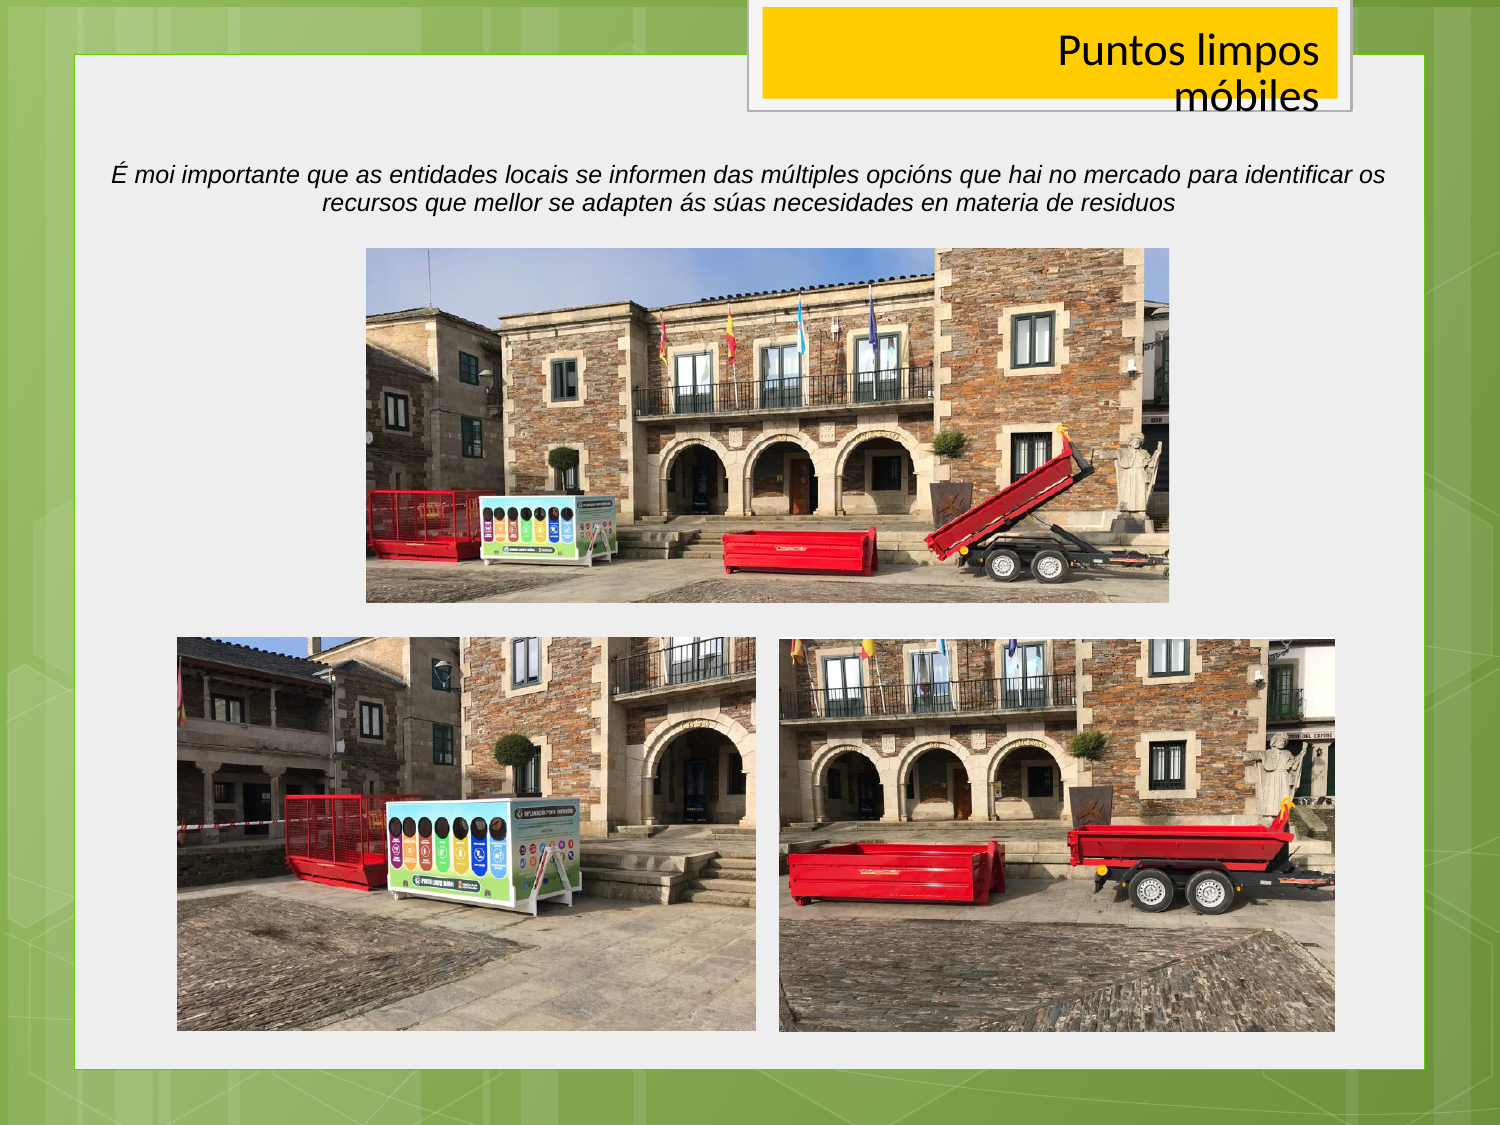

Puntos limpos móbiles
É moi importante que as entidades locais se informen das múltiples opcións que hai no mercado para identificar os recursos que mellor se adapten ás súas necesidades en materia de residuos